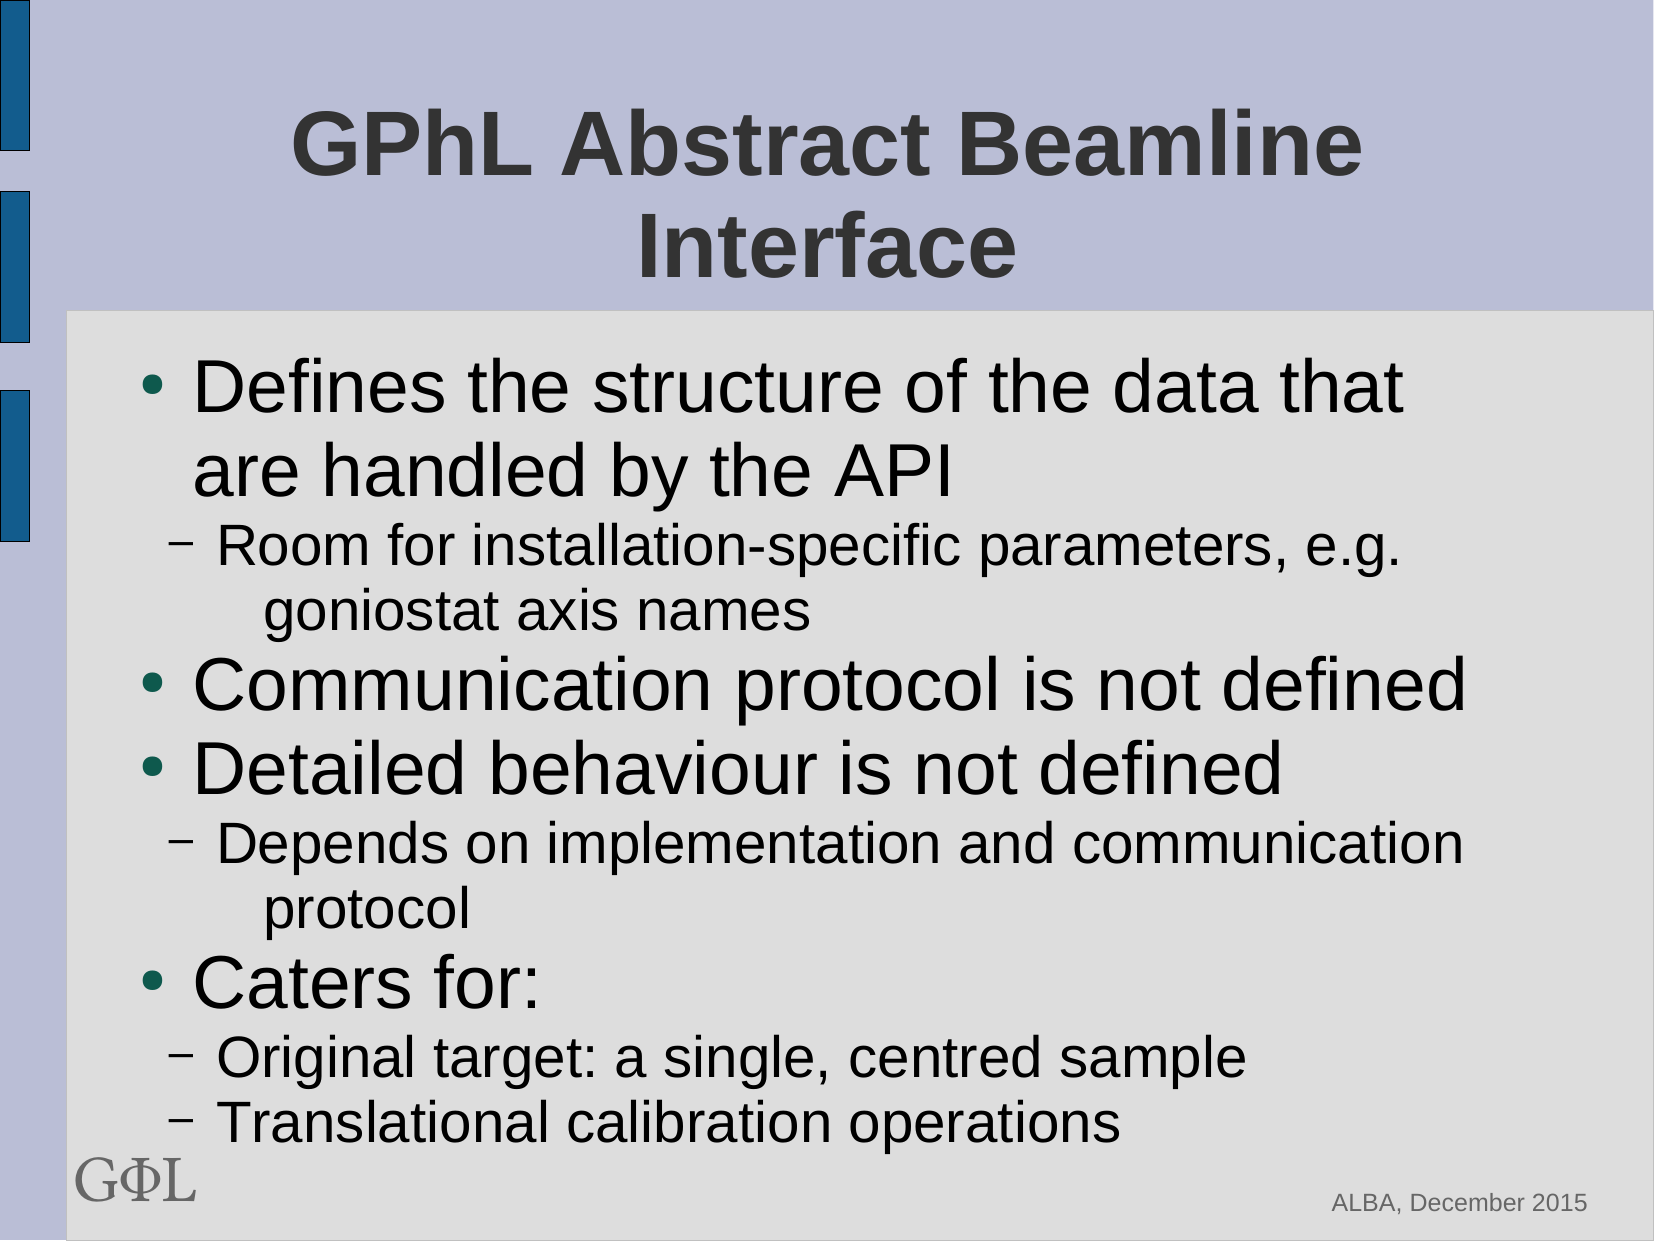

# GPhL Abstract Beamline Interface
Defines the structure of the data that are handled by the API
Room for installation-specific parameters, e.g. goniostat axis names
Communication protocol is not defined
Detailed behaviour is not defined
Depends on implementation and communication protocol
Caters for:
Original target: a single, centred sample
Translational calibration operations